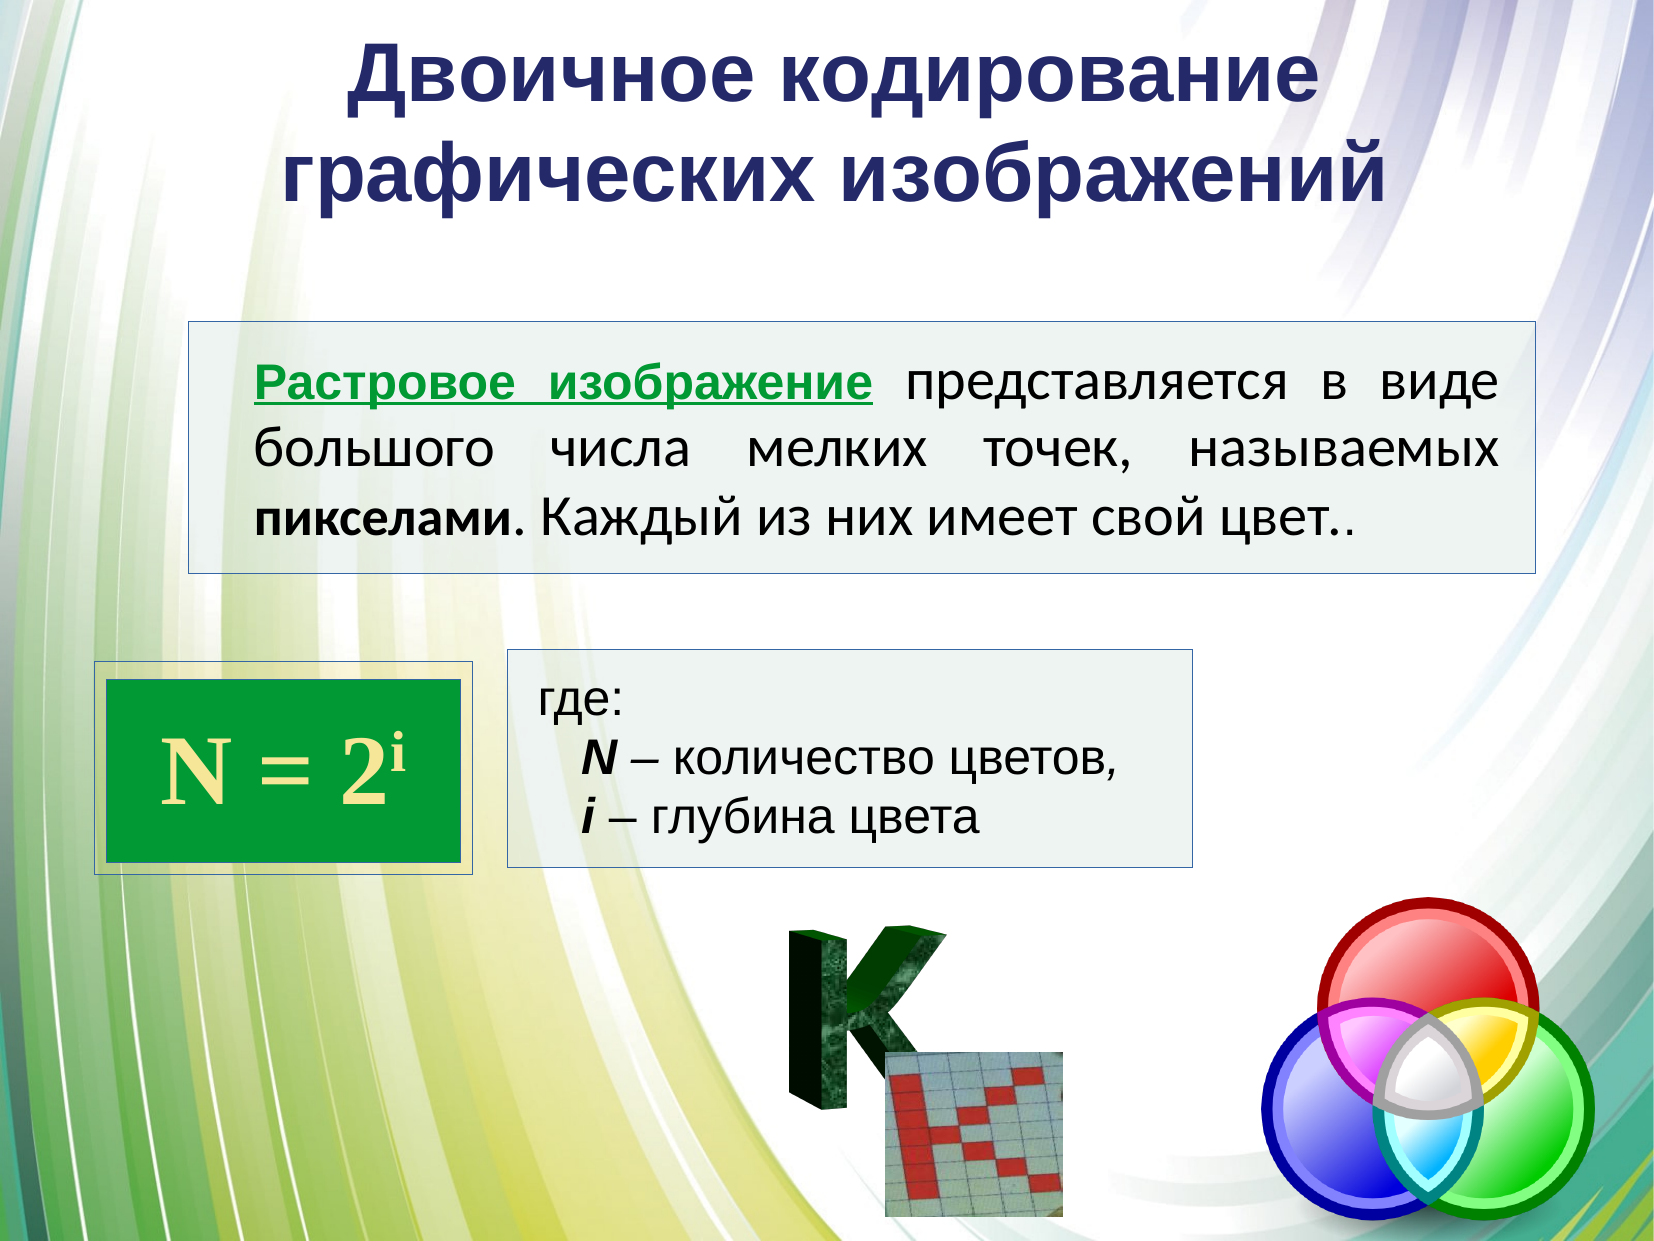

Двоичное кодирование графических изображений
Растровое изображение представляется в виде большого числа мелких точек, называемых пикселами. Каждый из них имеет свой цвет..
где:
N – количество цветов,
i – глубина цвета
N = 2i
К